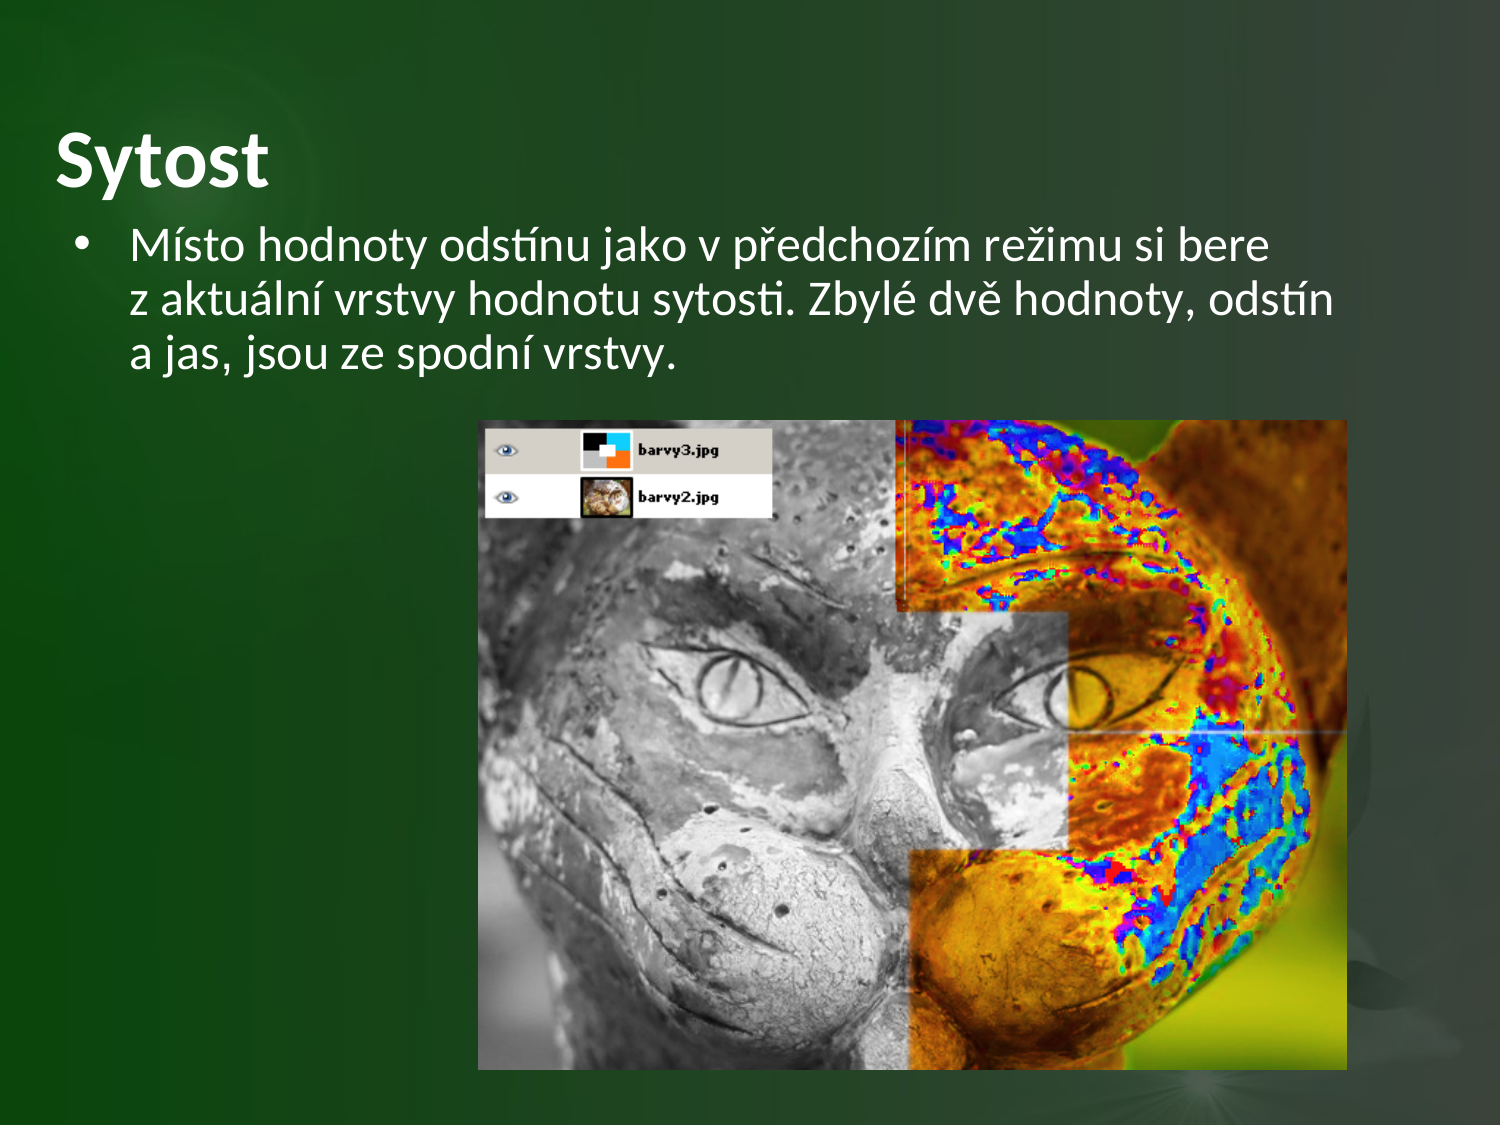

Sytost
Místo hodnoty odstínu jako v předchozím režimu si bere
z aktuální vrstvy hodnotu sytosti. Zbylé dvě hodnoty, odstín
a jas, jsou ze spodní vrstvy.